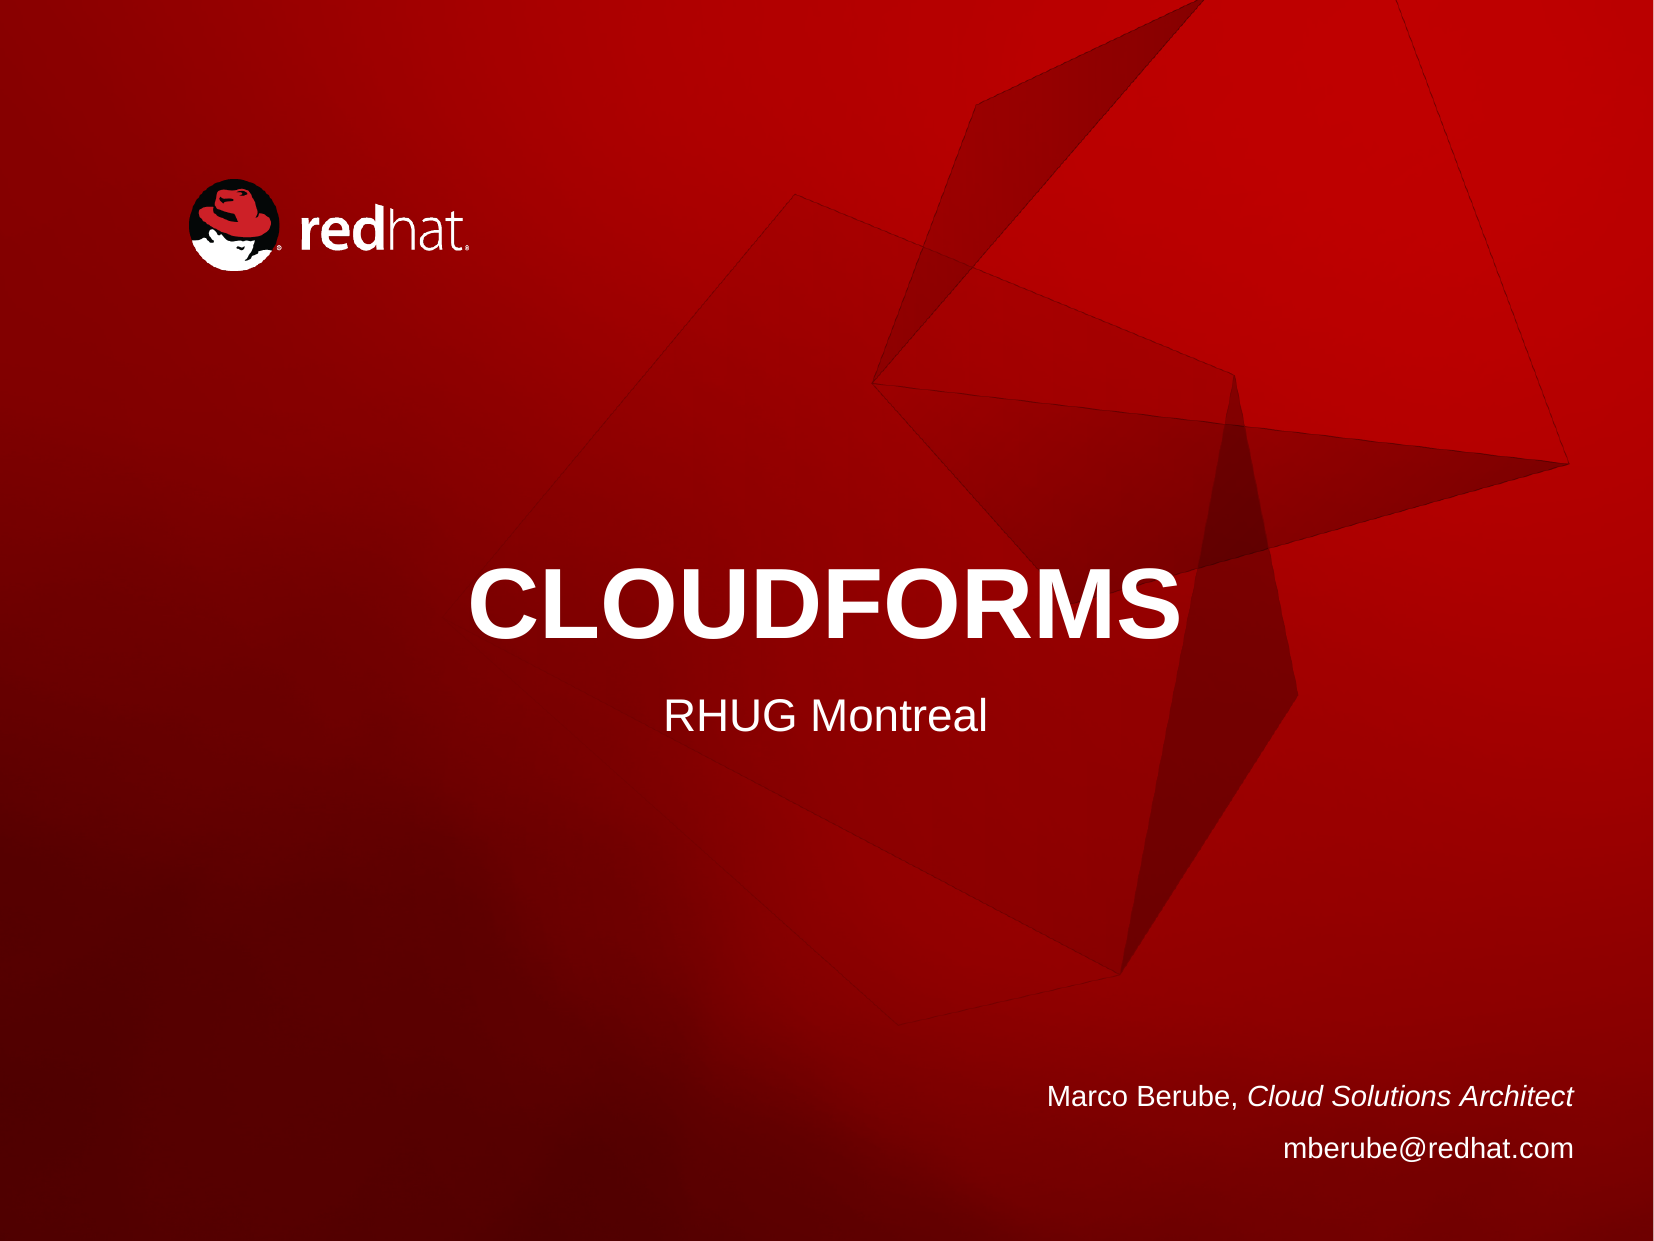

CLOUDFORMS
RHUG Montreal
Marco Berube, Cloud Solutions Architect
mberube@redhat.com